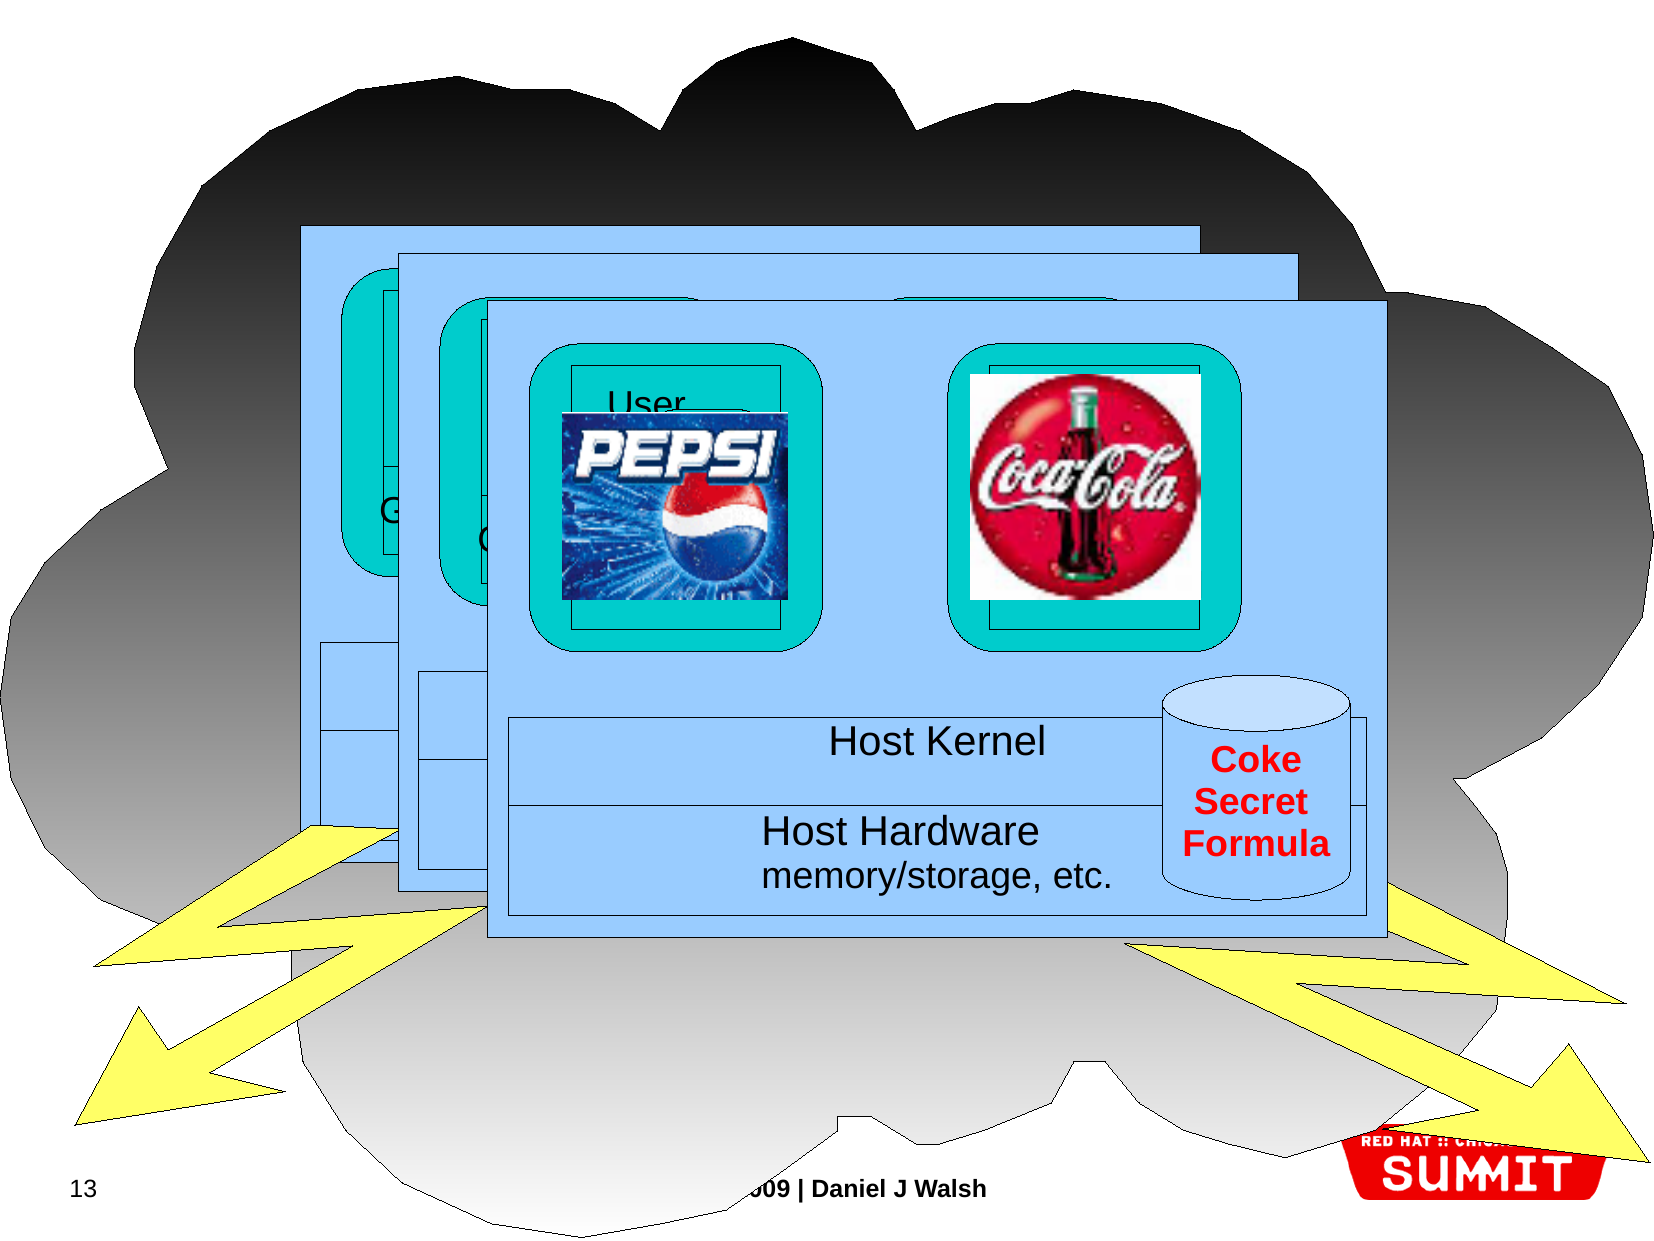

User Space
Web
App
Guest Kernel
User Space
DNS
Server
Guest Kernel
Host Kernel
Host Hardware
memory/storage, etc.
User Space
Web
App
Guest Kernel
User Space
DNS
Server
Guest Kernel
Host Kernel
Host Hardware
memory/storage, etc.
User Space
Web
App
Guest Kernel
User Space
DNS
Server
Guest Kernel
Host Kernel
Host Hardware
memory/storage, etc.
Coke
Secret
Formula